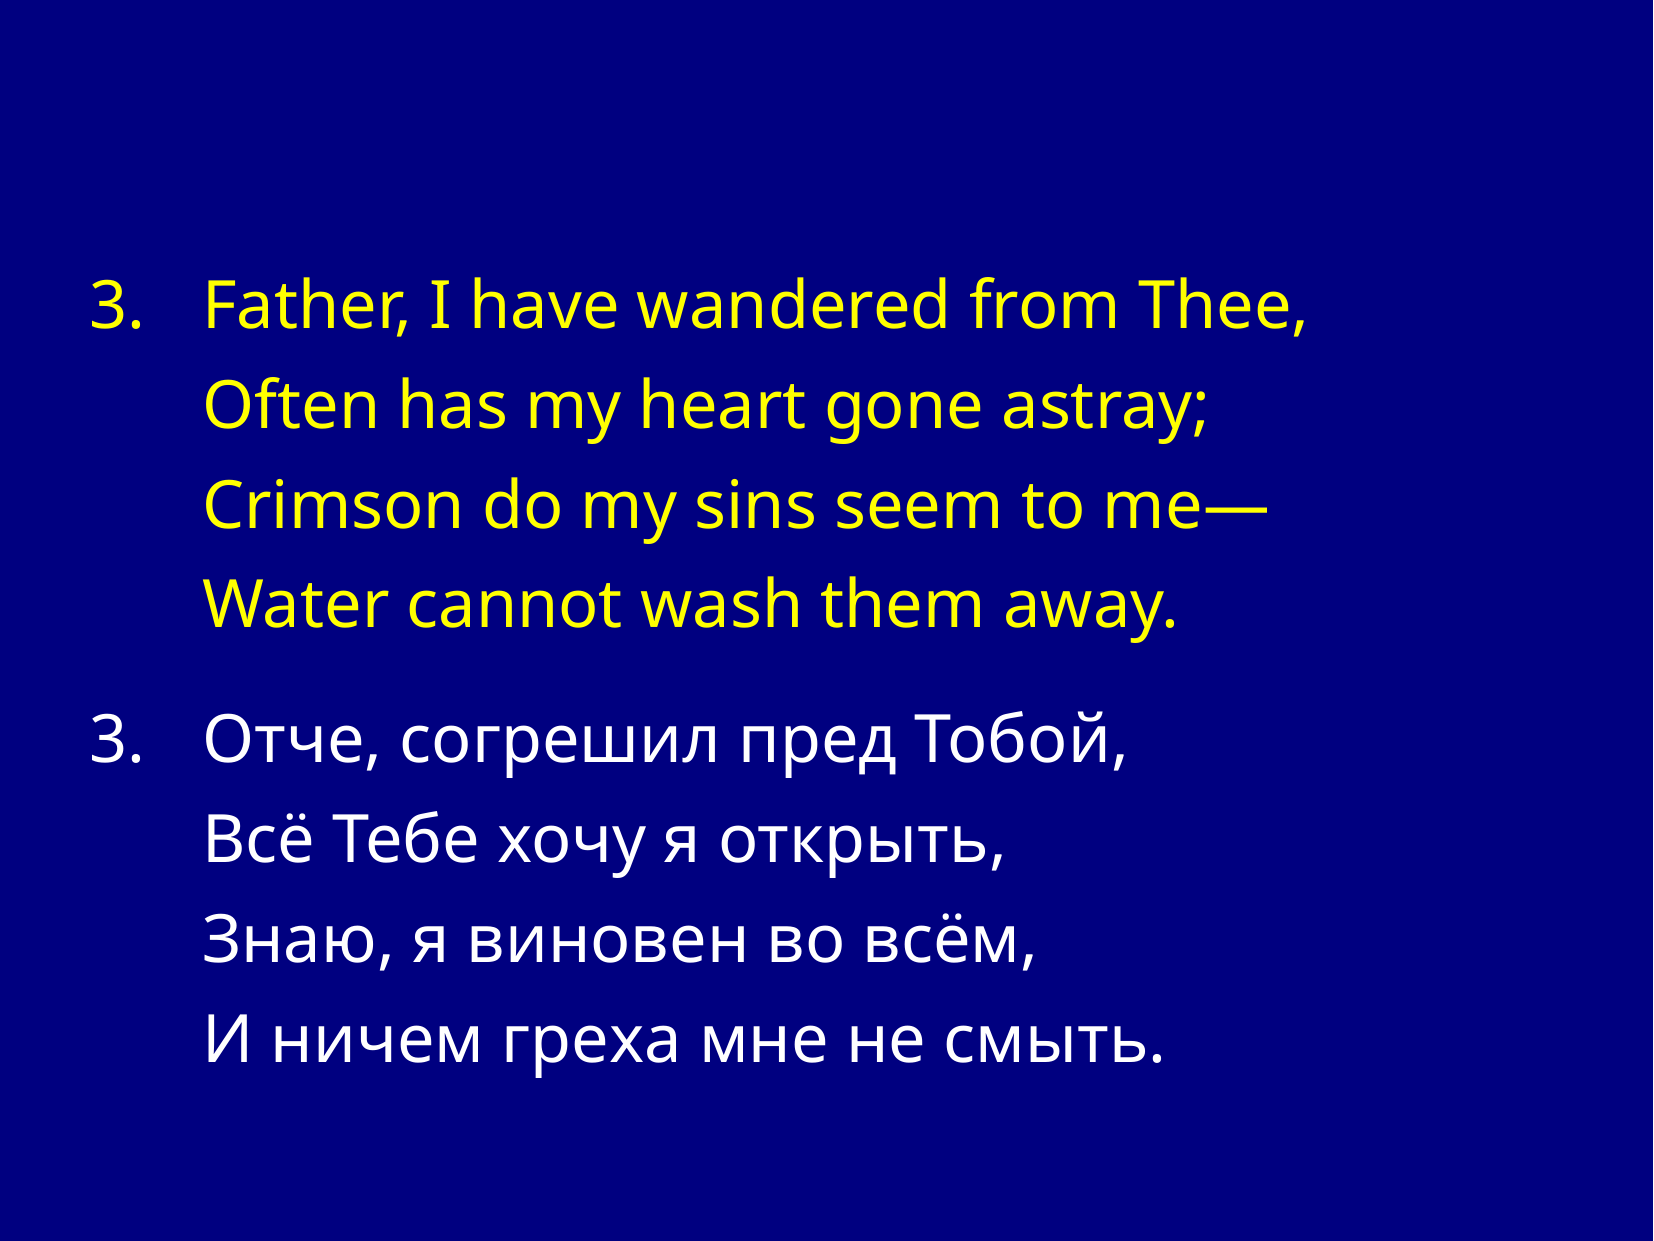

3.	Father, I have wandered from Thee,
	Often has my heart gone astray;
	Crimson do my sins seem to me—
	Water cannot wash them away.
3.	Отче, согрешил пред Тобой,
	Всё Тебе хочу я открыть,
	Знаю, я виновен во всём,
	И ничем греха мне не смыть.